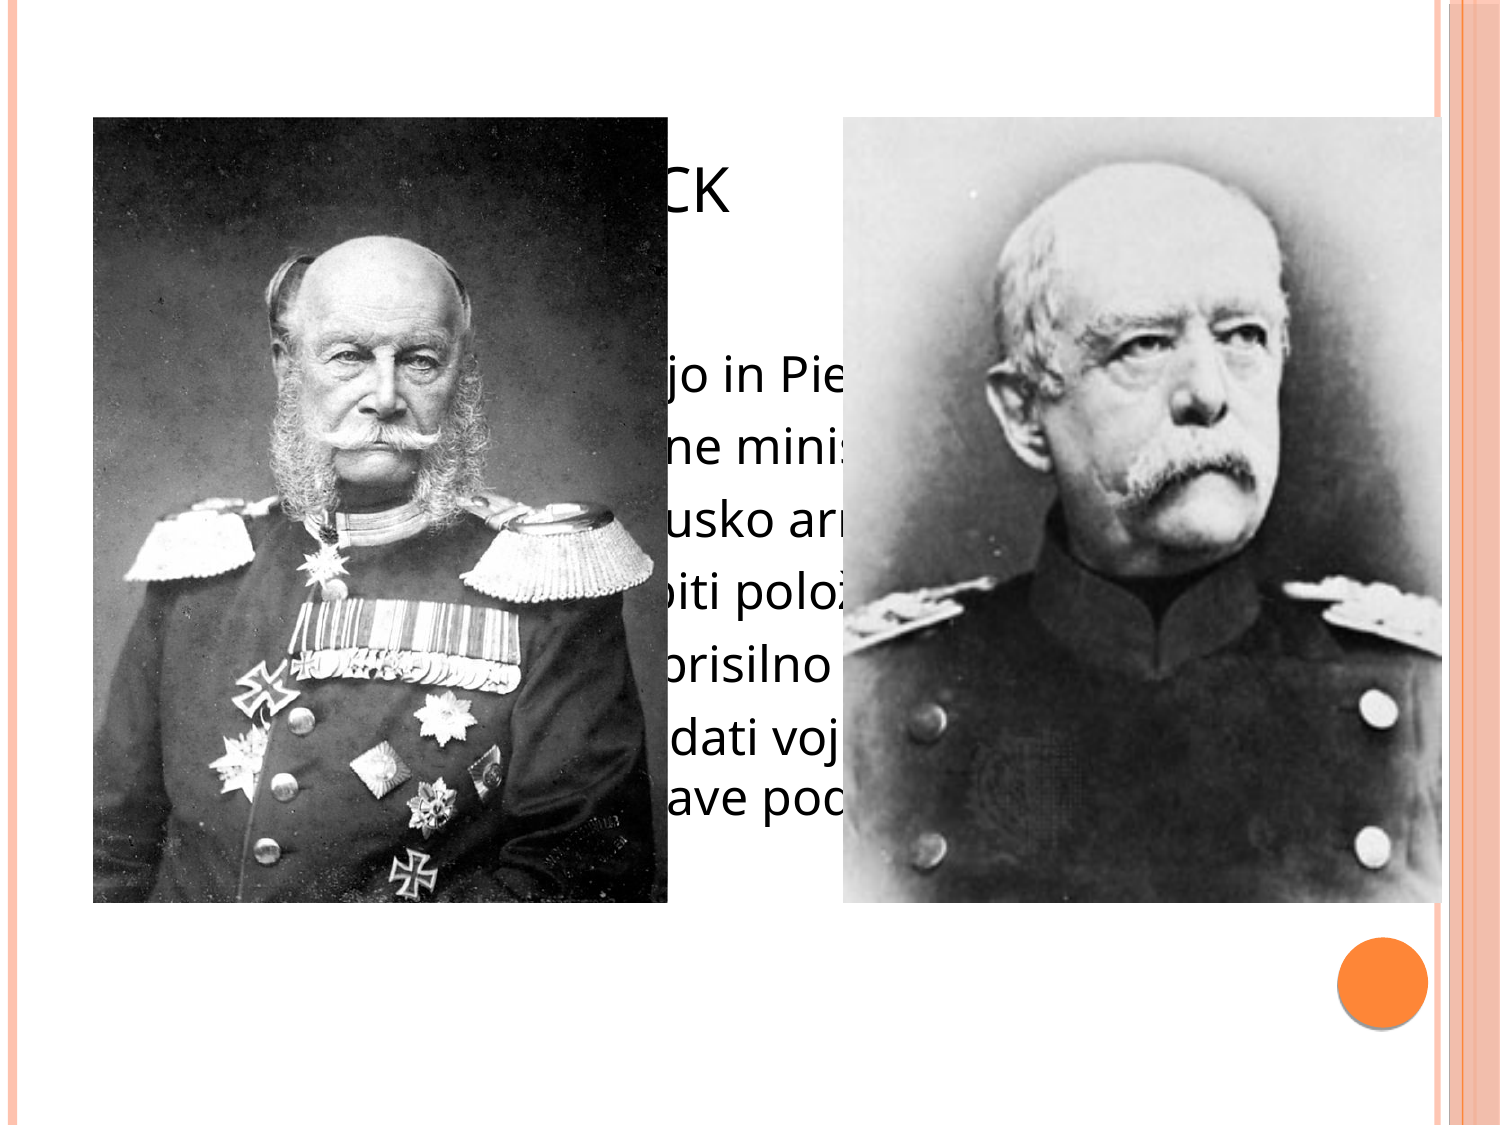

# OTTO VON BISMARCK
1859  vojna me Avstrijo in Piemontom (ter Francijo)
1862  Bismarck postane ministrski predsednik
posodobil in okrepil prusko armado
načrtno poskušal oslabiti položaj Avstrije v Nemški zvezi
združitev bo uspela le prisilno (»s krvjo in železom«)
njegov namen: napovedati vojno Avstriji, zrušiti Nemško zvezo in si države podrediti ter jih povezati